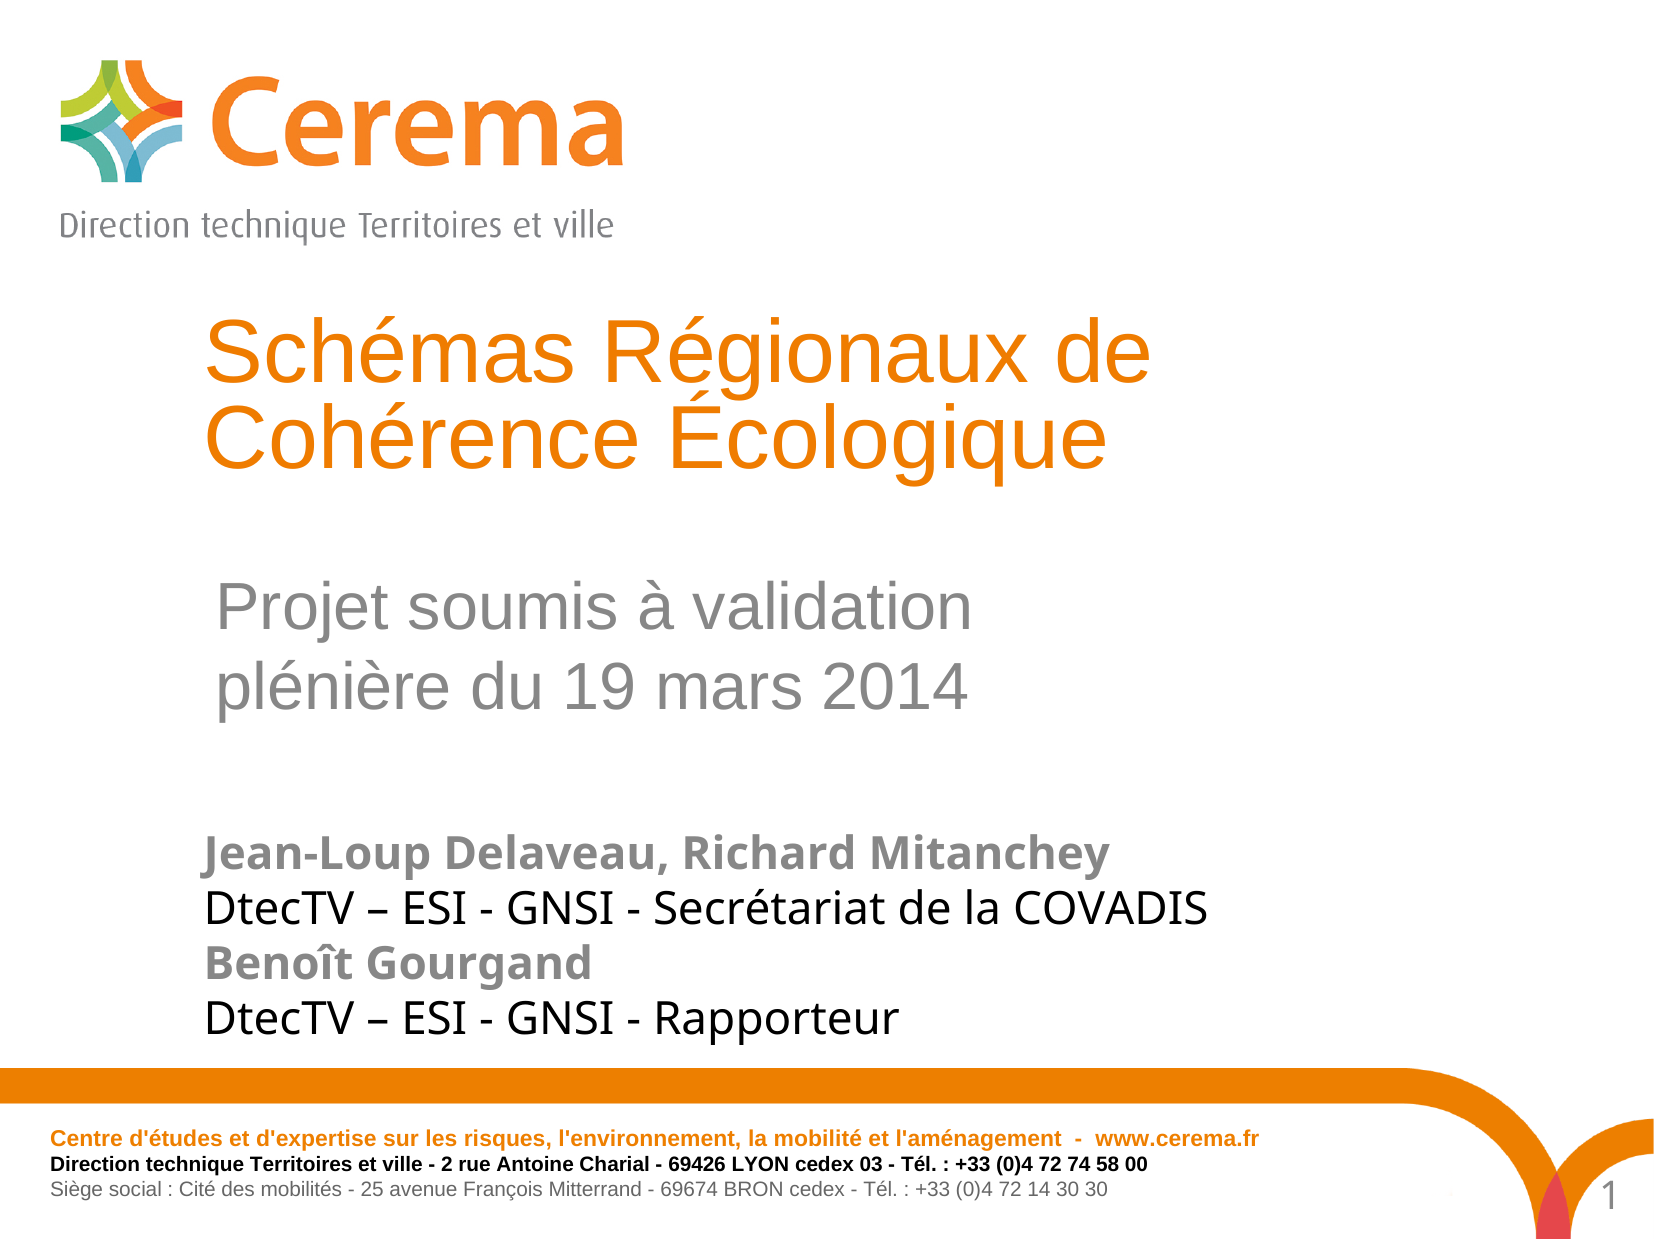

Schémas Régionaux de Cohérence Écologique
Projet soumis à validation
plénière du 19 mars 2014
Jean-Loup Delaveau, Richard Mitanchey
DtecTV – ESI - GNSI - Secrétariat de la COVADIS
Benoît Gourgand
DtecTV – ESI - GNSI - Rapporteur